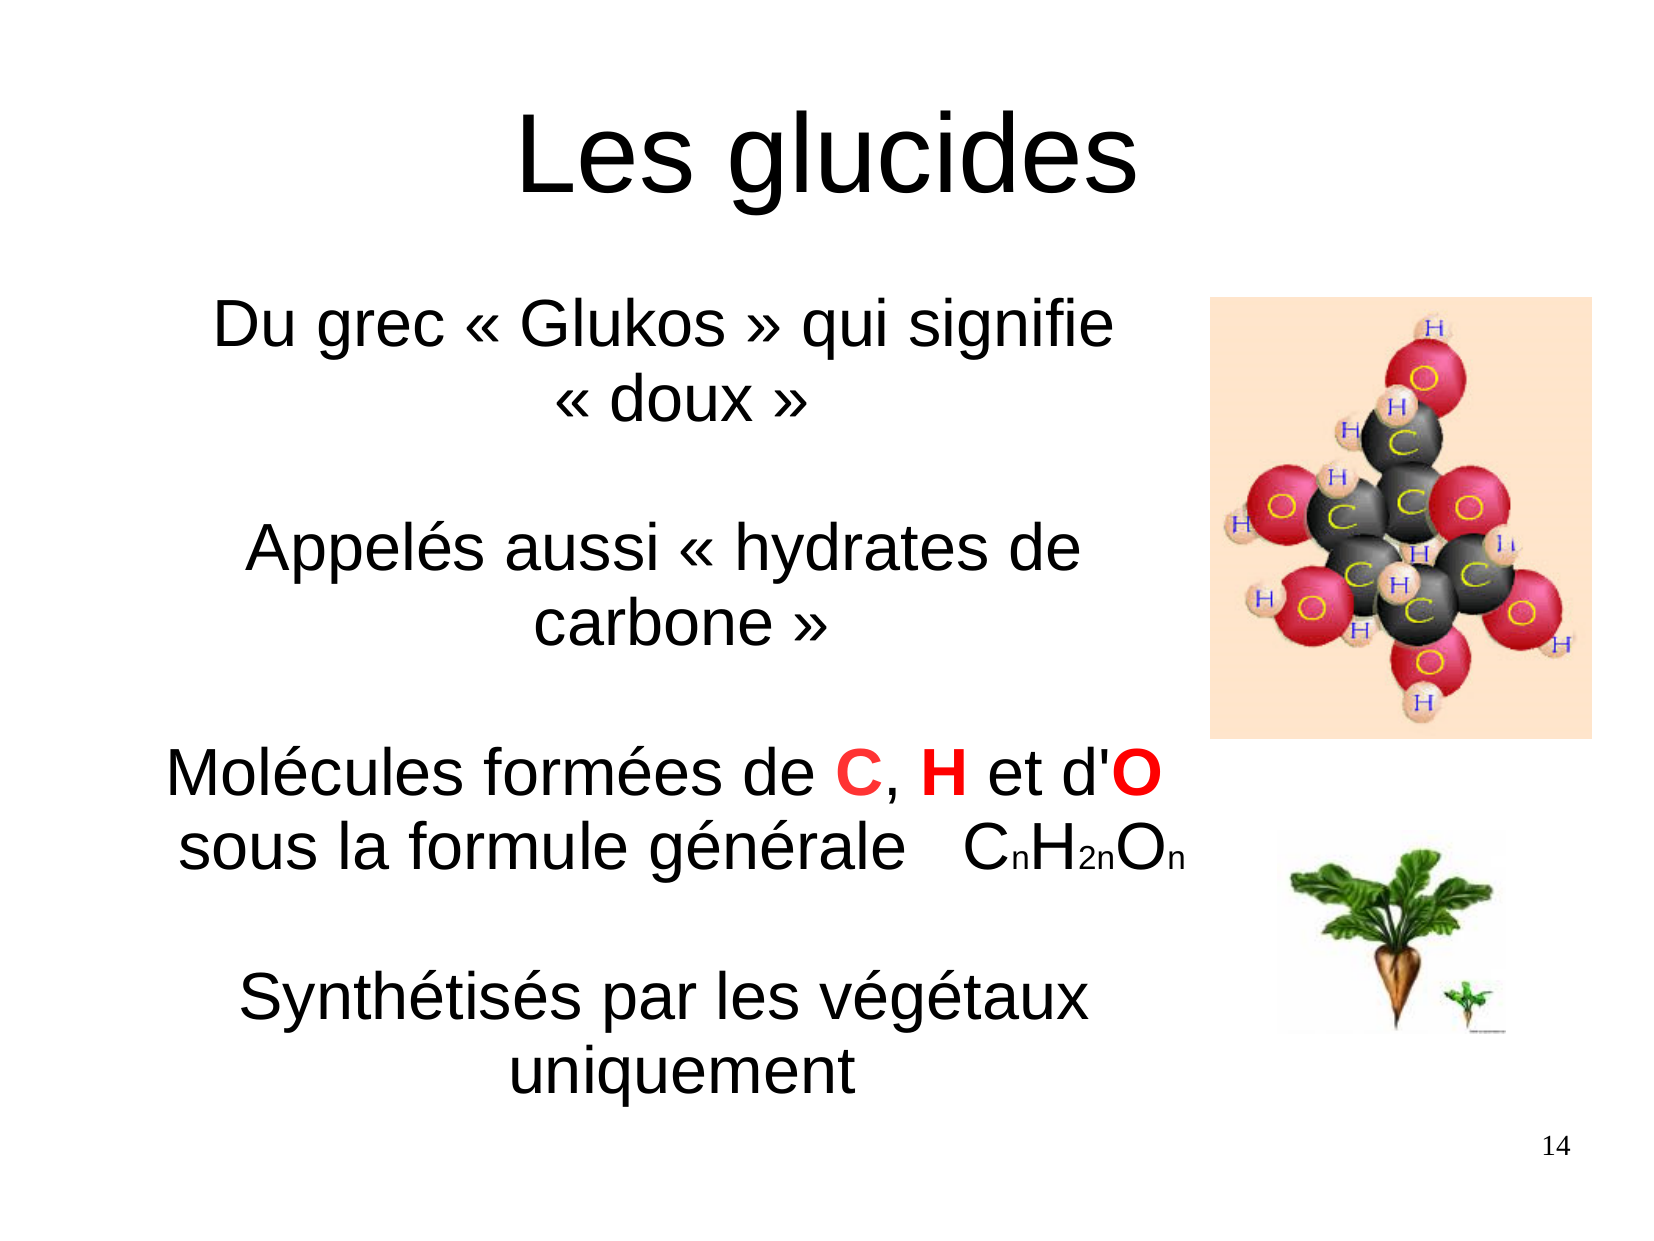

# Les glucides
Du grec « Glukos » qui signifie « doux »
Appelés aussi « hydrates de carbone »
Molécules formées de C, H et d'O sous la formule générale CnH2nOn
Synthétisés par les végétaux uniquement
14